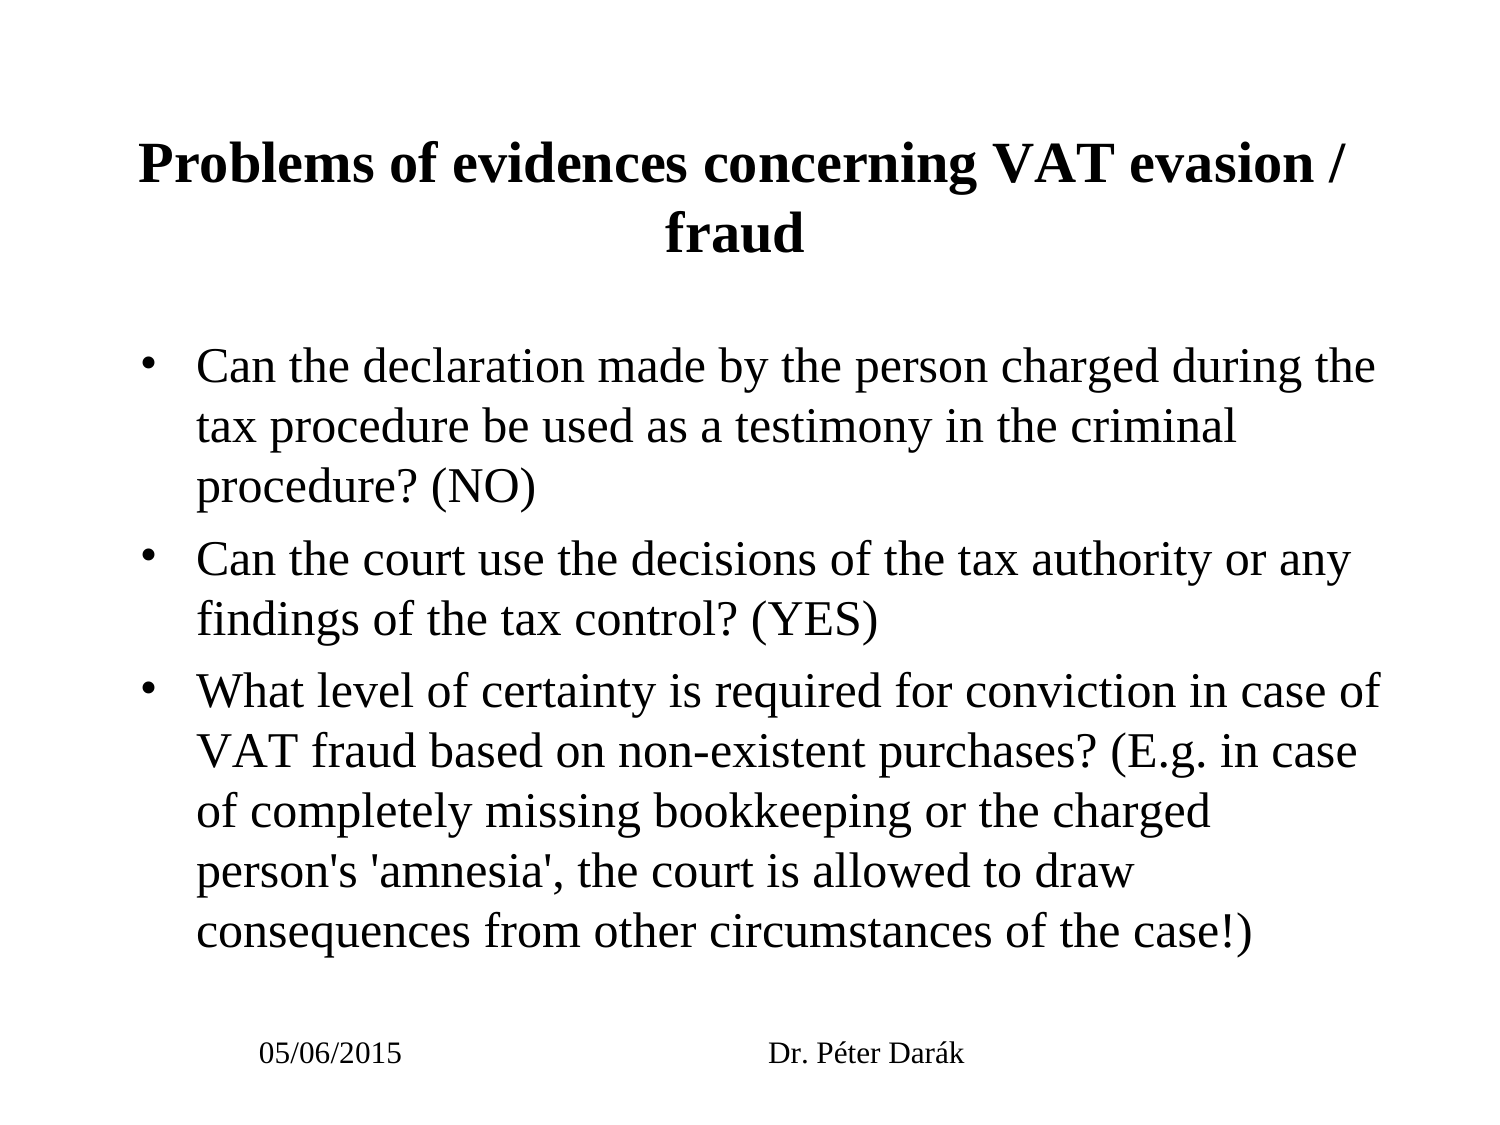

# Problems of evidences concerning VAT evasion / fraud
Can the declaration made by the person charged during the tax procedure be used as a testimony in the criminal procedure? (NO)
Can the court use the decisions of the tax authority or any findings of the tax control? (YES)
What level of certainty is required for conviction in case of VAT fraud based on non-existent purchases? (E.g. in case of completely missing bookkeeping or the charged person's 'amnesia', the court is allowed to draw consequences from other circumstances of the case!)
05/06/2015
Dr. Péter Darák